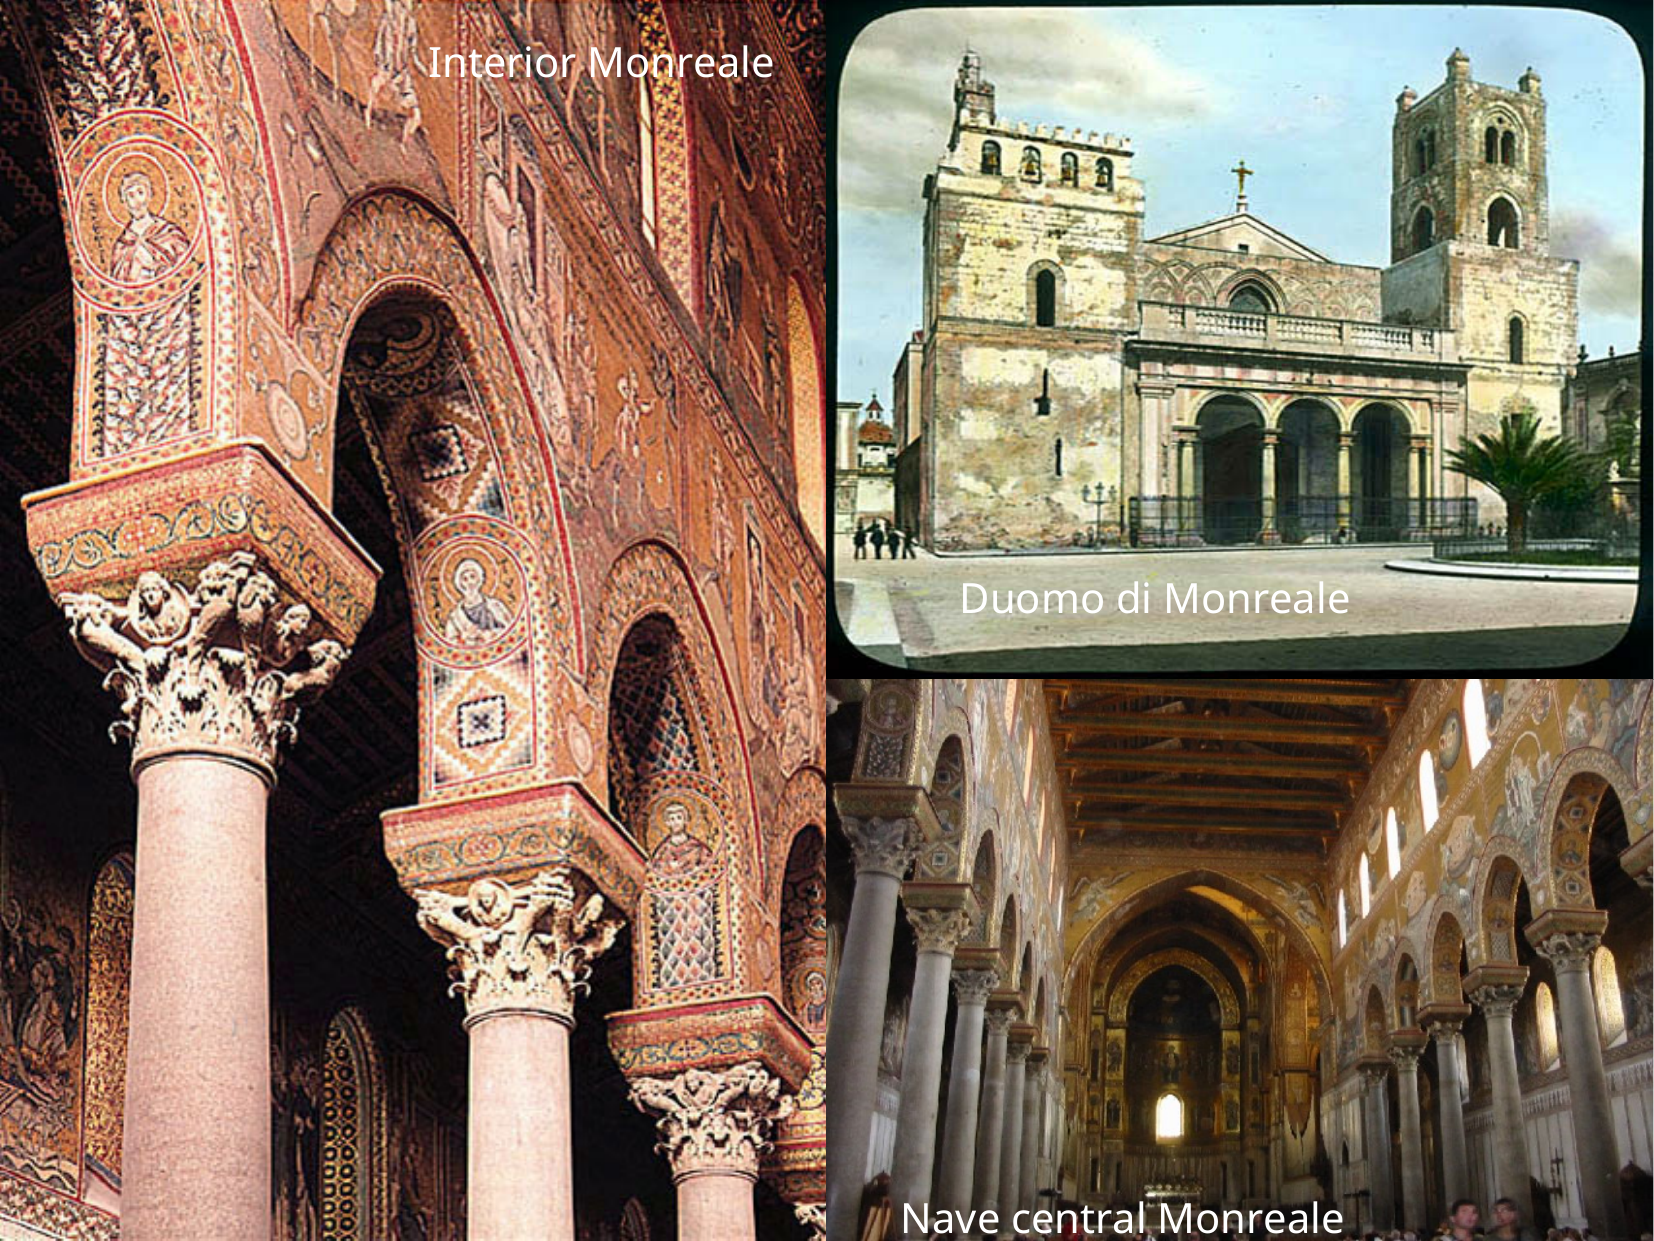

Interior Monreale
Duomo di Monreale
Nave central Monreale